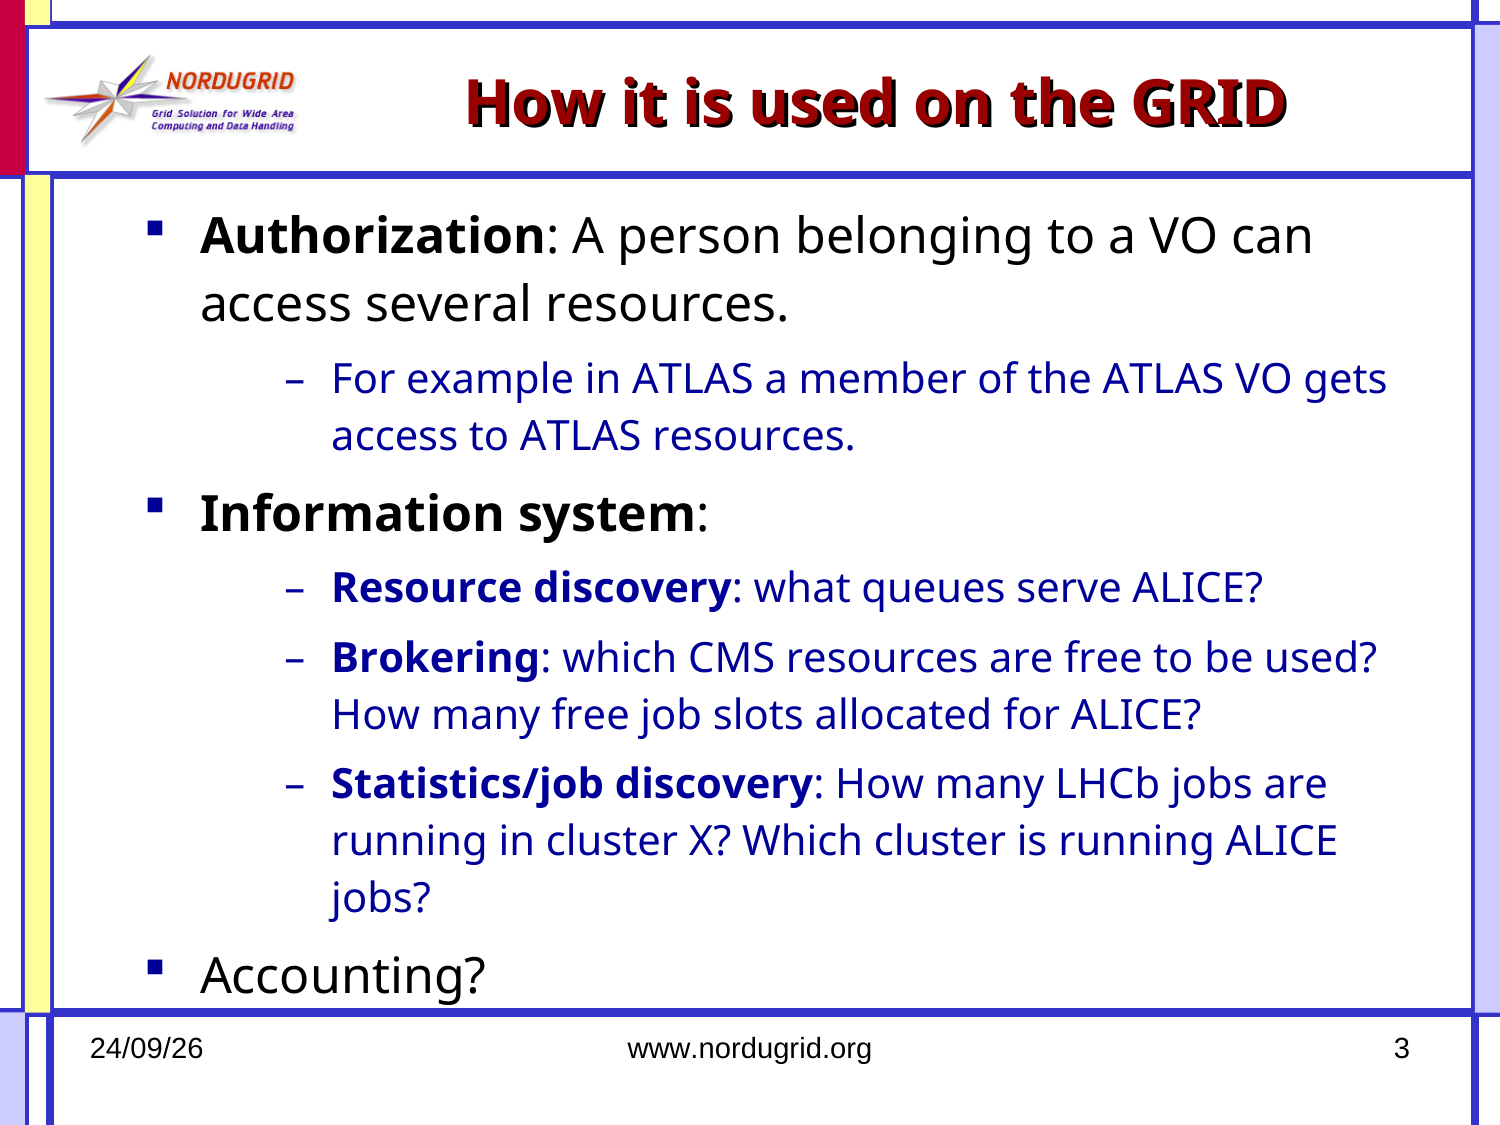

How it is used on the GRID
# Authorization: A person belonging to a VO can access several resources.
For example in ATLAS a member of the ATLAS VO gets access to ATLAS resources.
Information system:
Resource discovery: what queues serve ALICE?
Brokering: which CMS resources are free to be used? How many free job slots allocated for ALICE?
Statistics/job discovery: How many LHCb jobs are running in cluster X? Which cluster is running ALICE jobs?
Accounting?
www.nordugrid.org
3